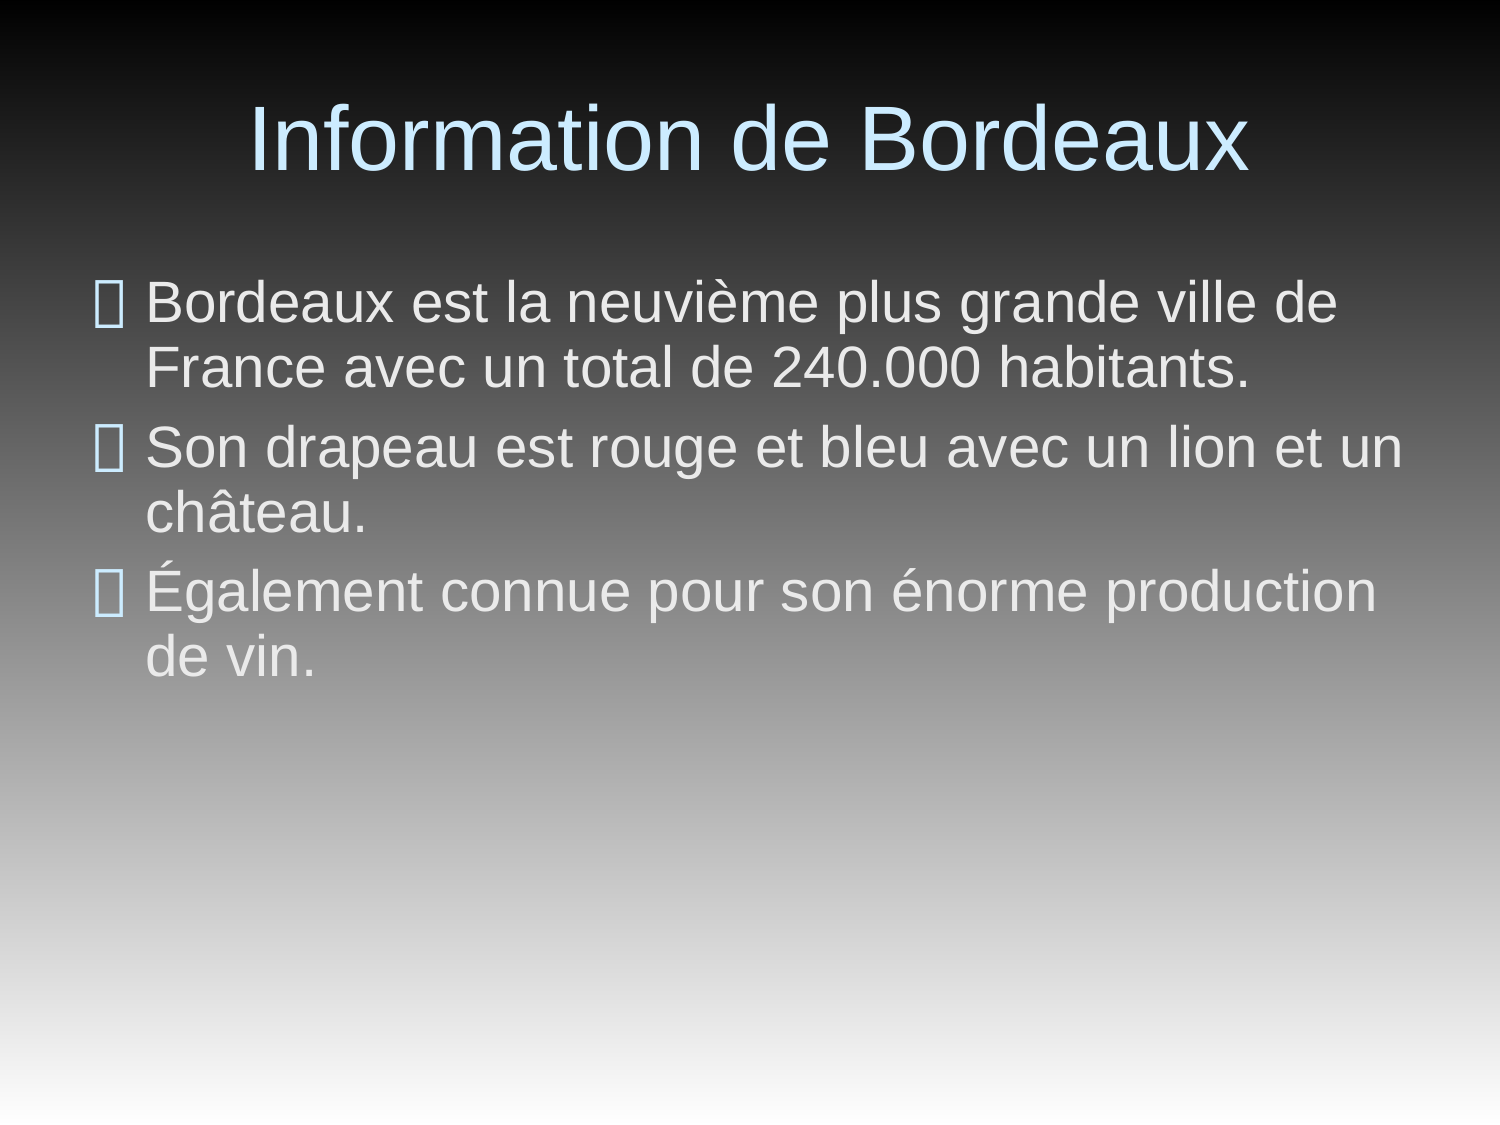

# Information de Bordeaux
Bordeaux est la neuvième plus grande ville de France avec un total de 240.000 habitants.
Son drapeau est rouge et bleu avec un lion et un château.
Également connue pour son énorme production de vin.